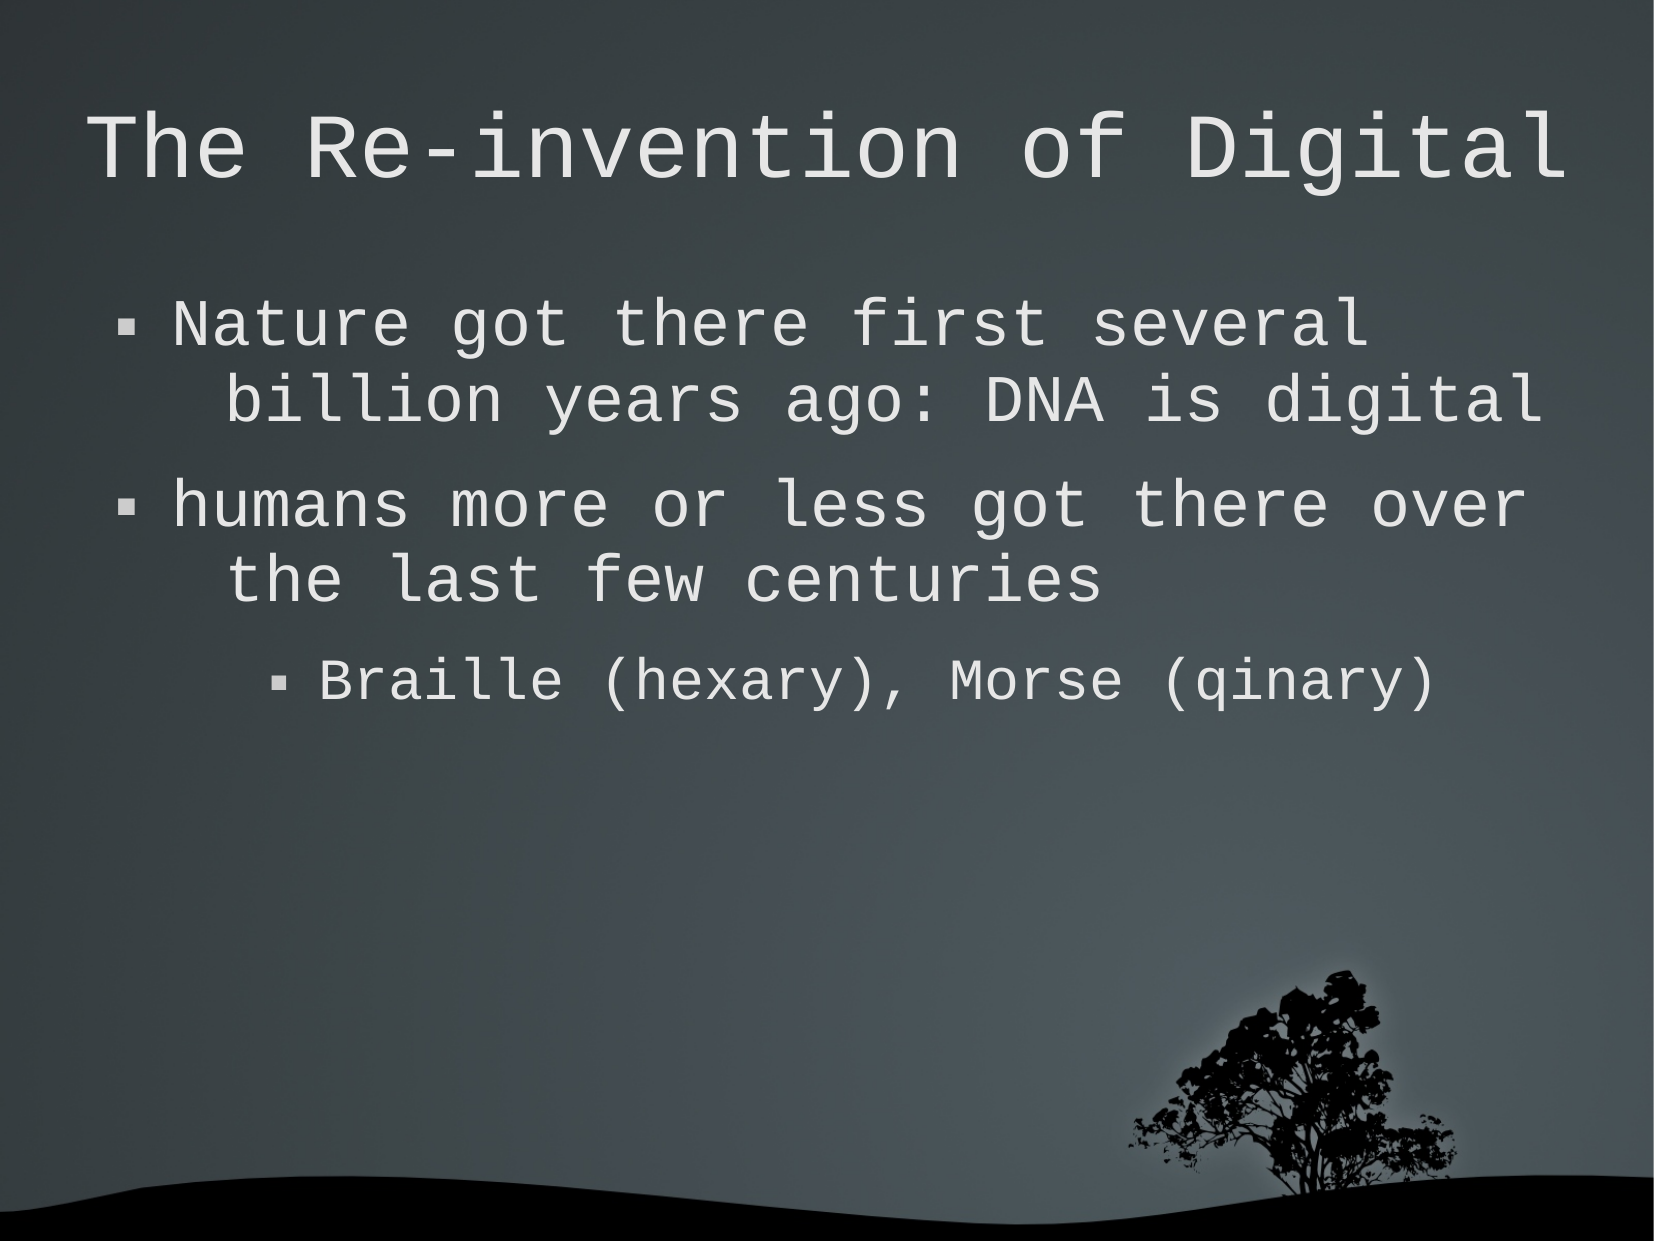

# The Re-invention of Digital
Nature got there first several billion years ago: DNA is digital
humans more or less got there over the last few centuries
Braille (hexary), Morse (qinary)